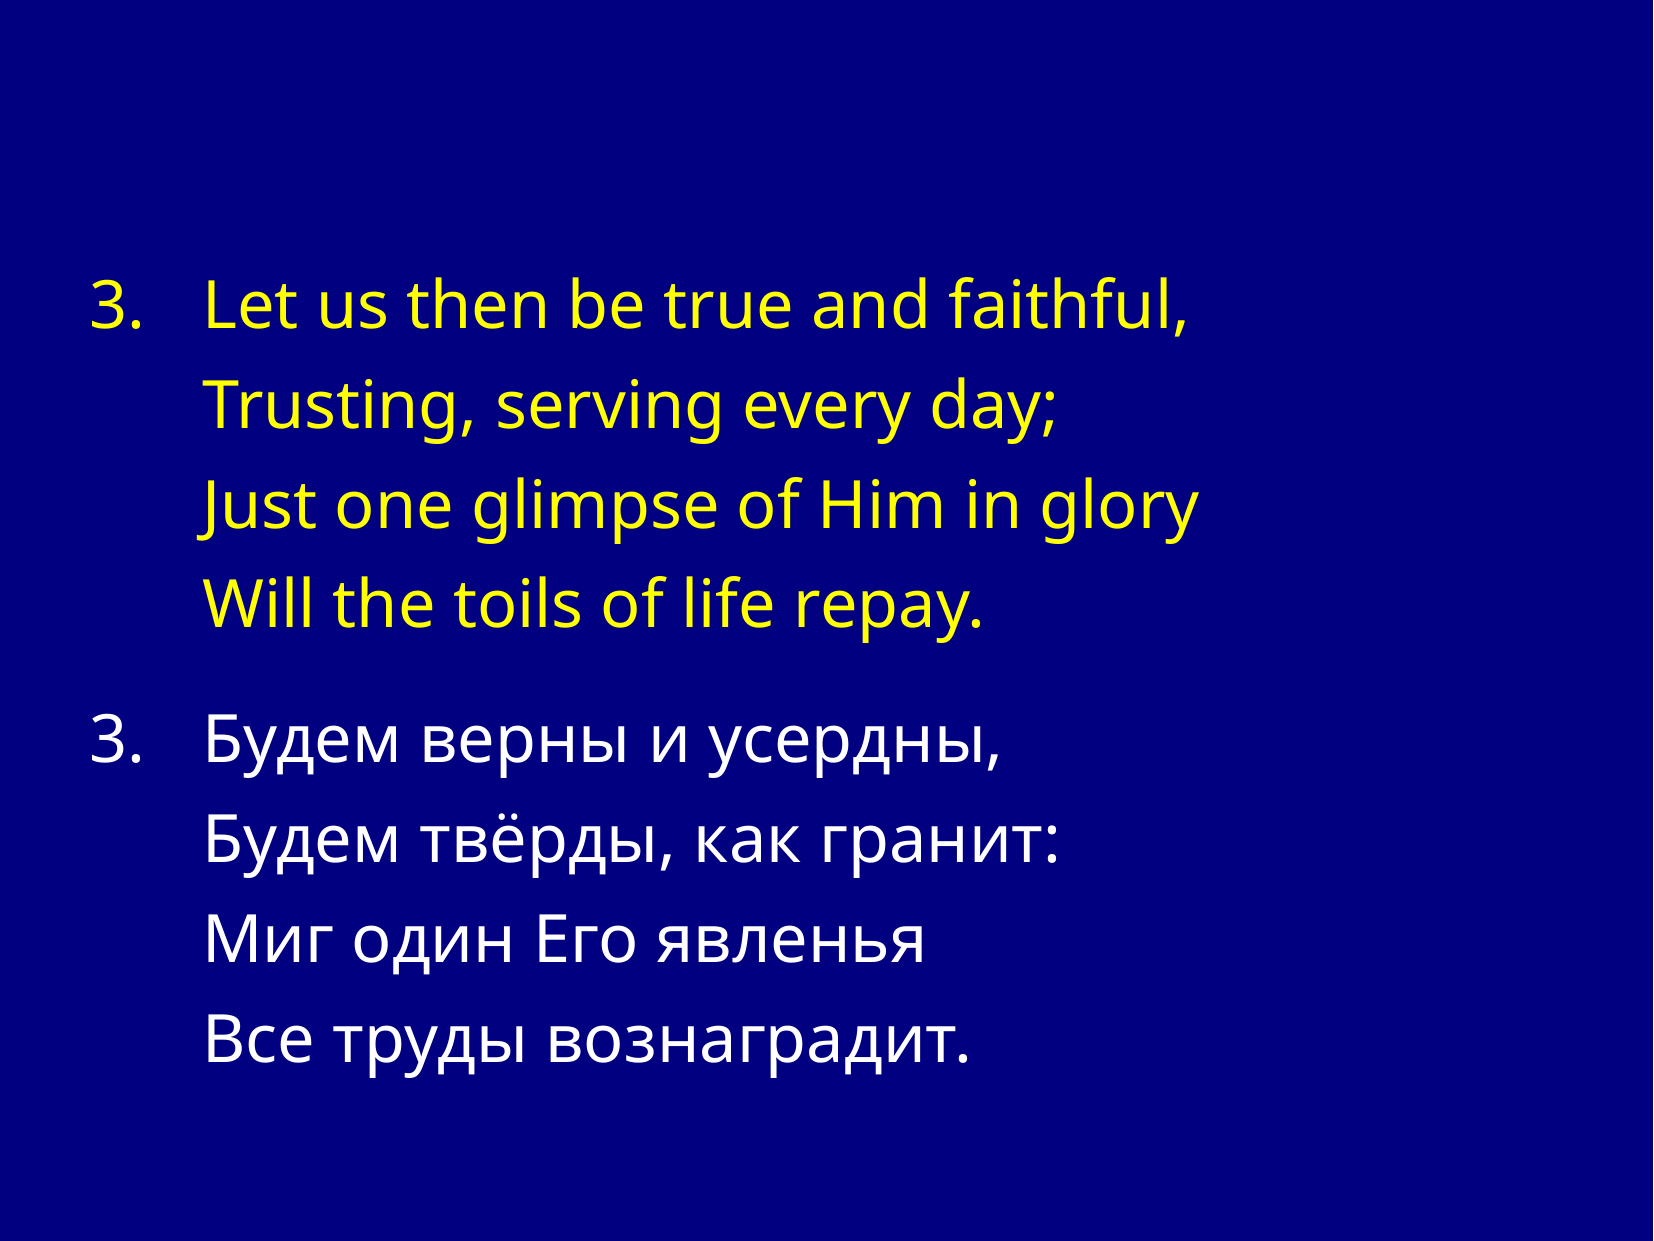

3.	Let us then be true and faithful,
	Trusting, serving every day;
	Just one glimpse of Him in glory
	Will the toils of life repay.
3.	Будем верны и усердны,
	Будем твёрды, как гранит:
	Миг один Его явленья
	Все труды вознаградит.